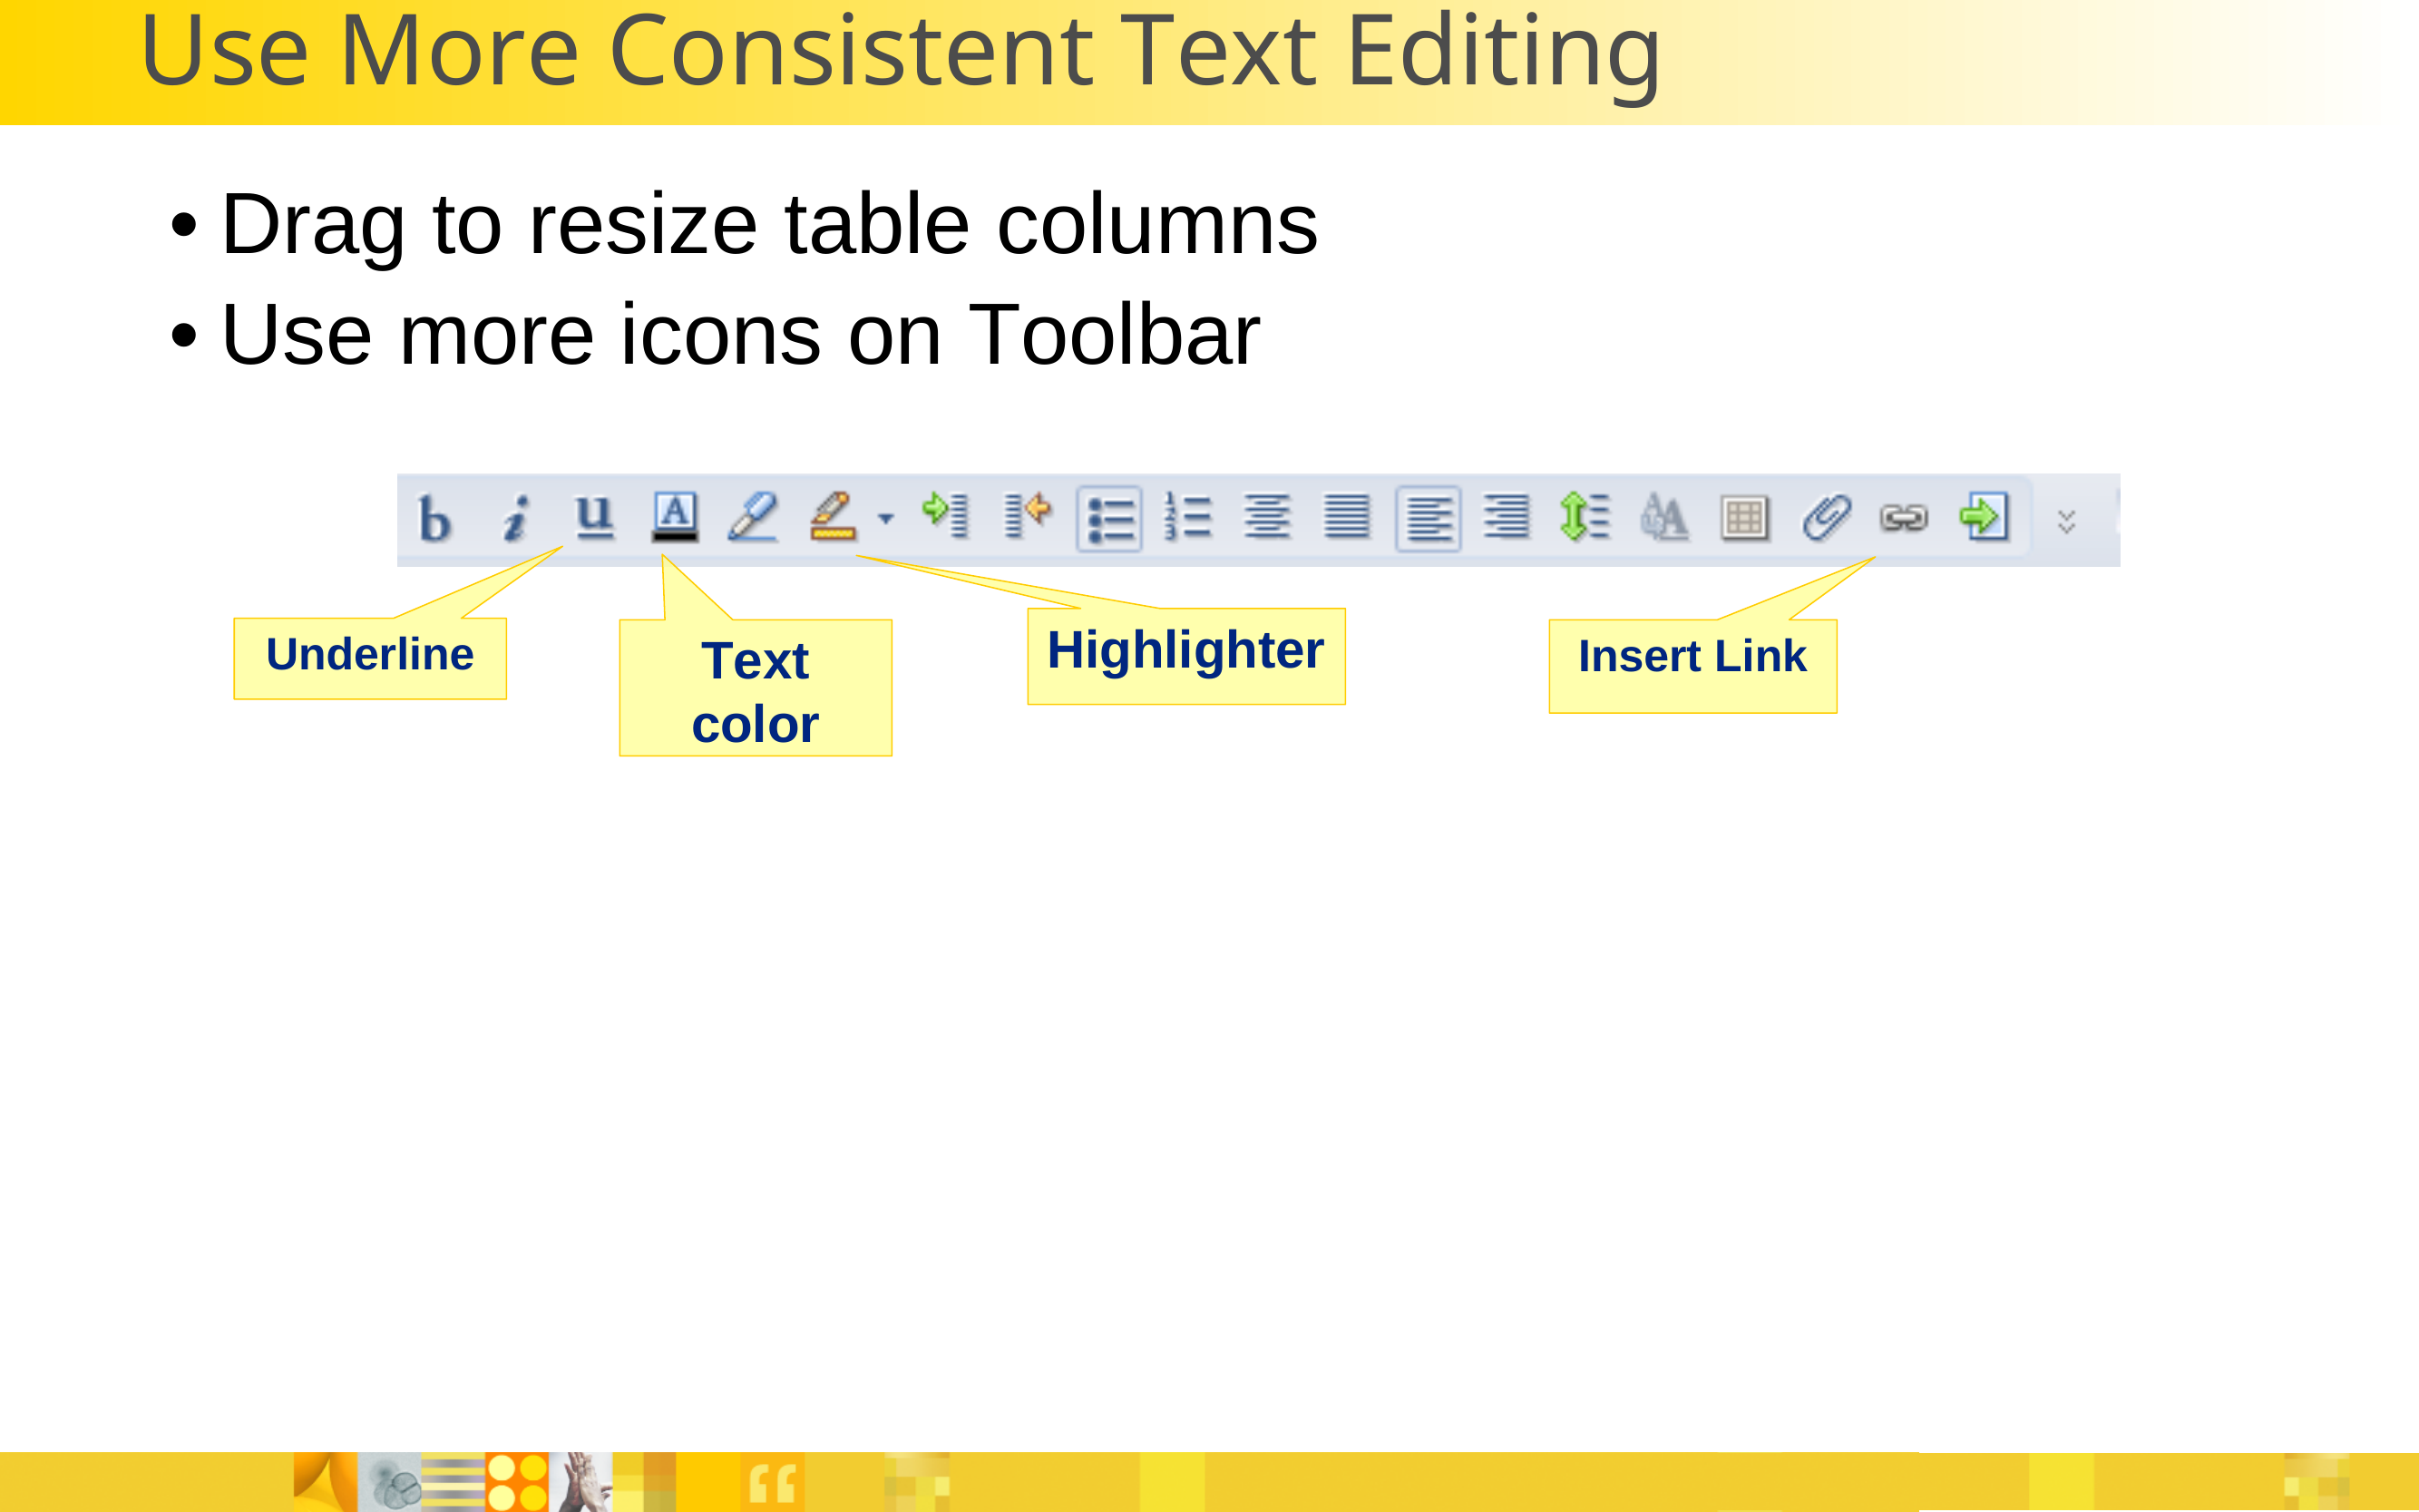

# Use More Consistent Text Editing
Drag to resize table columns
Use more icons on Toolbar
Highlighter
Underline
Text color
Insert Link